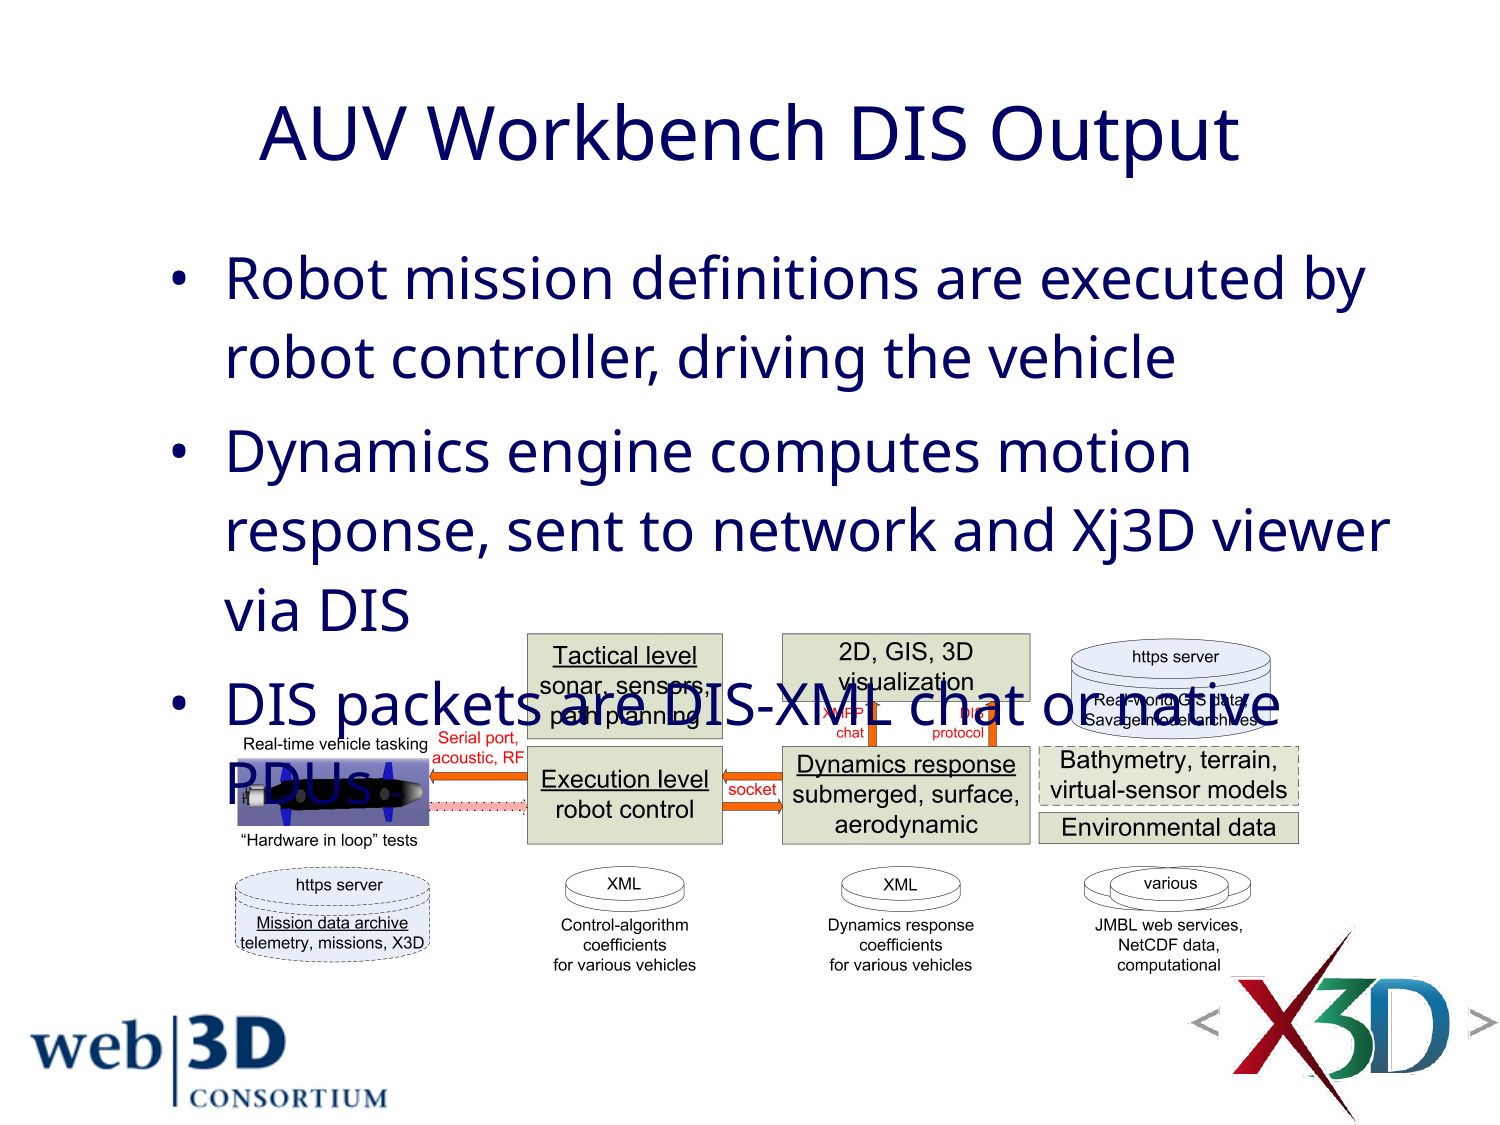

# AUV Workbench DIS Output
Robot mission definitions are executed by robot controller, driving the vehicle
Dynamics engine computes motion response, sent to network and Xj3D viewer via DIS
DIS packets are DIS-XML chat or native PDUs